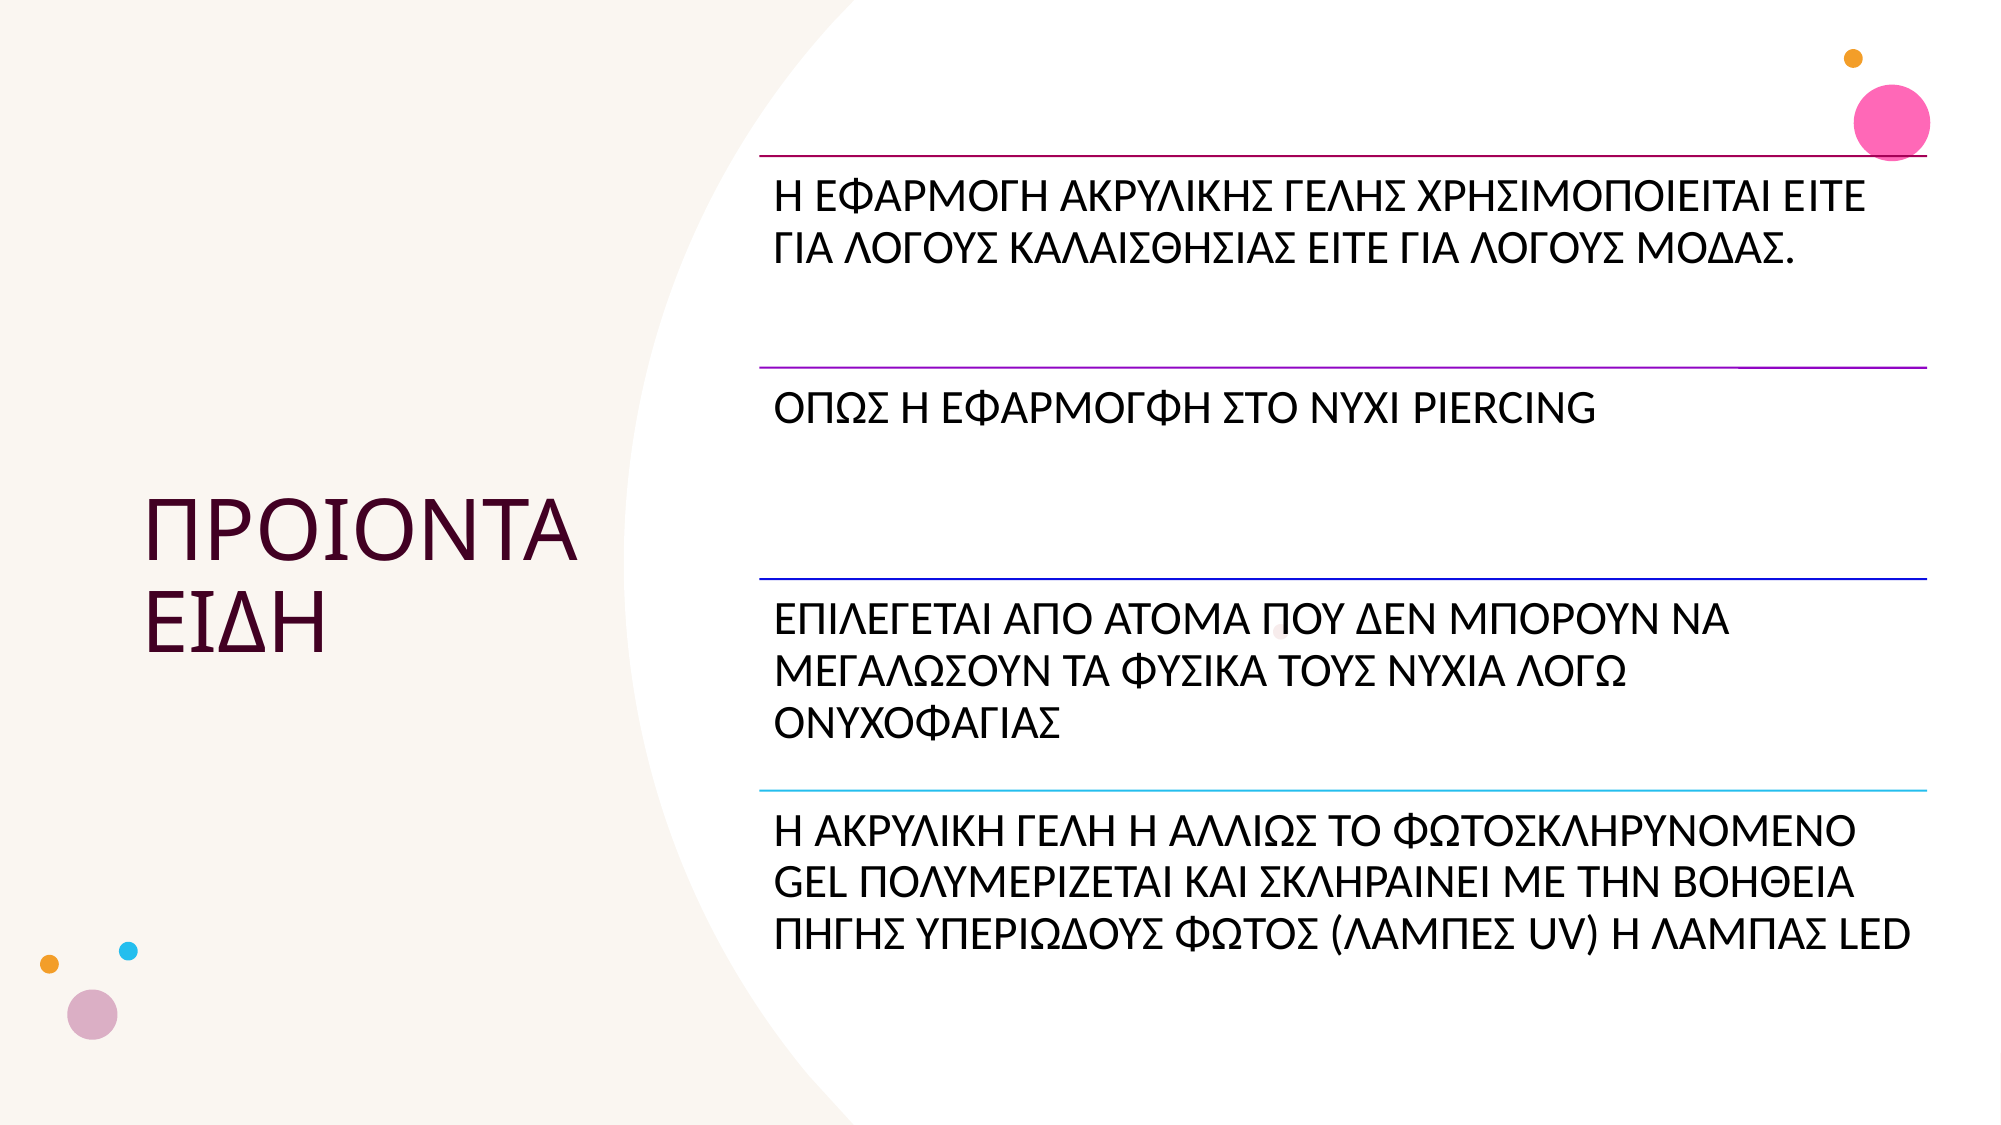

# ΠΡΟΙΟΝΤΑ ΕΙΔΗ
Η ΕΦΑΡΜΟΓΗ ΑΚΡΥΛΙΚΗΣ ΓΕΛΗΣ ΧΡΗΣΙΜΟΠΟΙΕΙΤΑΙ ΕΊΤΕ ΓΙΑ ΛΟΓΟΥΣ ΚΑΛΑΙΣΘΗΣΙΑΣ ΕΙΤΕ ΓΙΑ ΛΟΓΟΥΣ ΜΟΔΑΣ.
ΌΠΩΣ Η ΕΦΑΡΜΟΓΦΗ ΣΤΟ ΝΥΧΙ PIERCING
ΕΠΙΛΕΓΕΤΑΙ ΑΠΌ ΑΤΟΜΑ ΠΟΥ ΔΕΝ ΜΠΟΡΟΥΝ ΝΑ ΜΕΓΑΛΩΣΟΥΝ ΤΑ ΦΥΣΙΚΑ ΤΟΥΣ ΝΥΧΙΑ ΛΟΓΩ ΟΝΥΧΟΦΑΓΙΑΣ
Η ΑΚΡΥΛΙΚΗ ΓΕΛΗ Ή ΑΛΛΙΩΣ ΤΟ ΦΩΤΟΣΚΛΗΡΥΝΟΜΕΝΟ GEL ΠΟΛΥΜΕΡΙΖΕΤΑΙ ΚΑΙ ΣΚΛΗΡΑΙΝΕΙ ΜΕ ΤΗΝ ΒΟΗΘΕΙΑ ΠΗΓΗΣ ΥΠΕΡΙΩΔΟΥΣ ΦΩΤΟΣ (ΛΑΜΠΕΣ UV) Ή ΛΑΜΠΑΣ LED